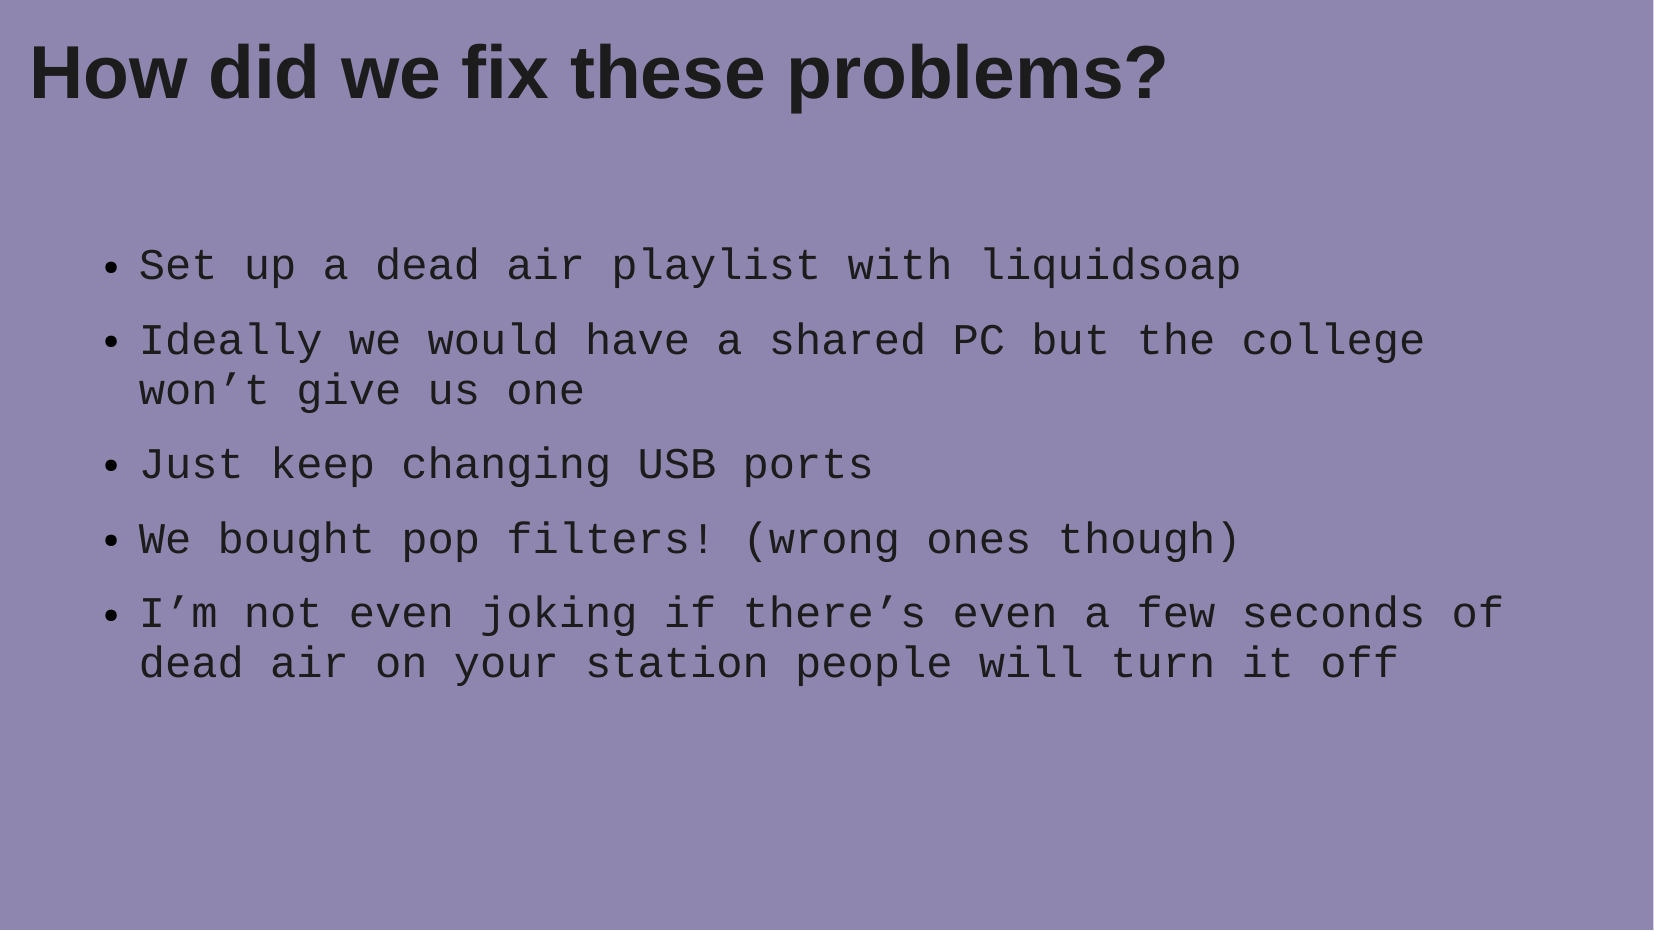

# How did we fix these problems?
Set up a dead air playlist with liquidsoap
Ideally we would have a shared PC but the college won’t give us one
Just keep changing USB ports
We bought pop filters! (wrong ones though)
I’m not even joking if there’s even a few seconds of dead air on your station people will turn it off